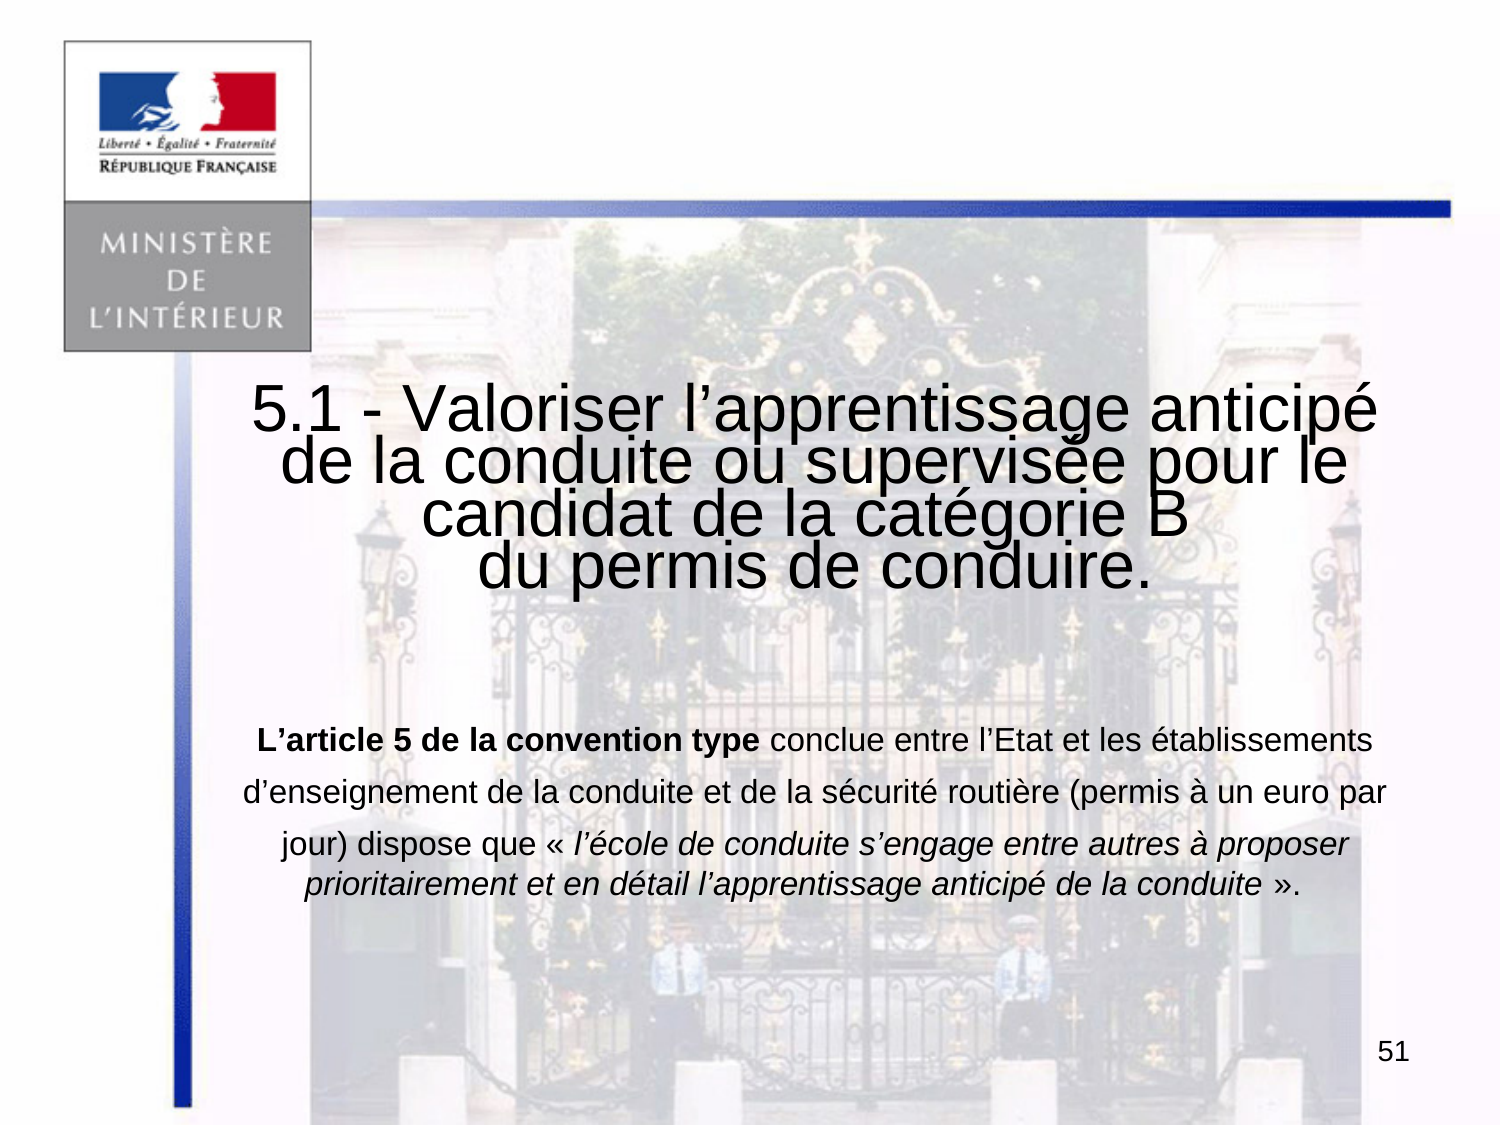

# 5.1 - Valoriser l’apprentissage anticipé de la conduite ou supervisée pour le candidat de la catégorie B du permis de conduire. L’article 5 de la convention type conclue entre l’Etat et les établissements d’enseignement de la conduite et de la sécurité routière (permis à un euro par jour) dispose que « l’école de conduite s’engage entre autres à proposer prioritairement et en détail l’apprentissage anticipé de la conduite ».